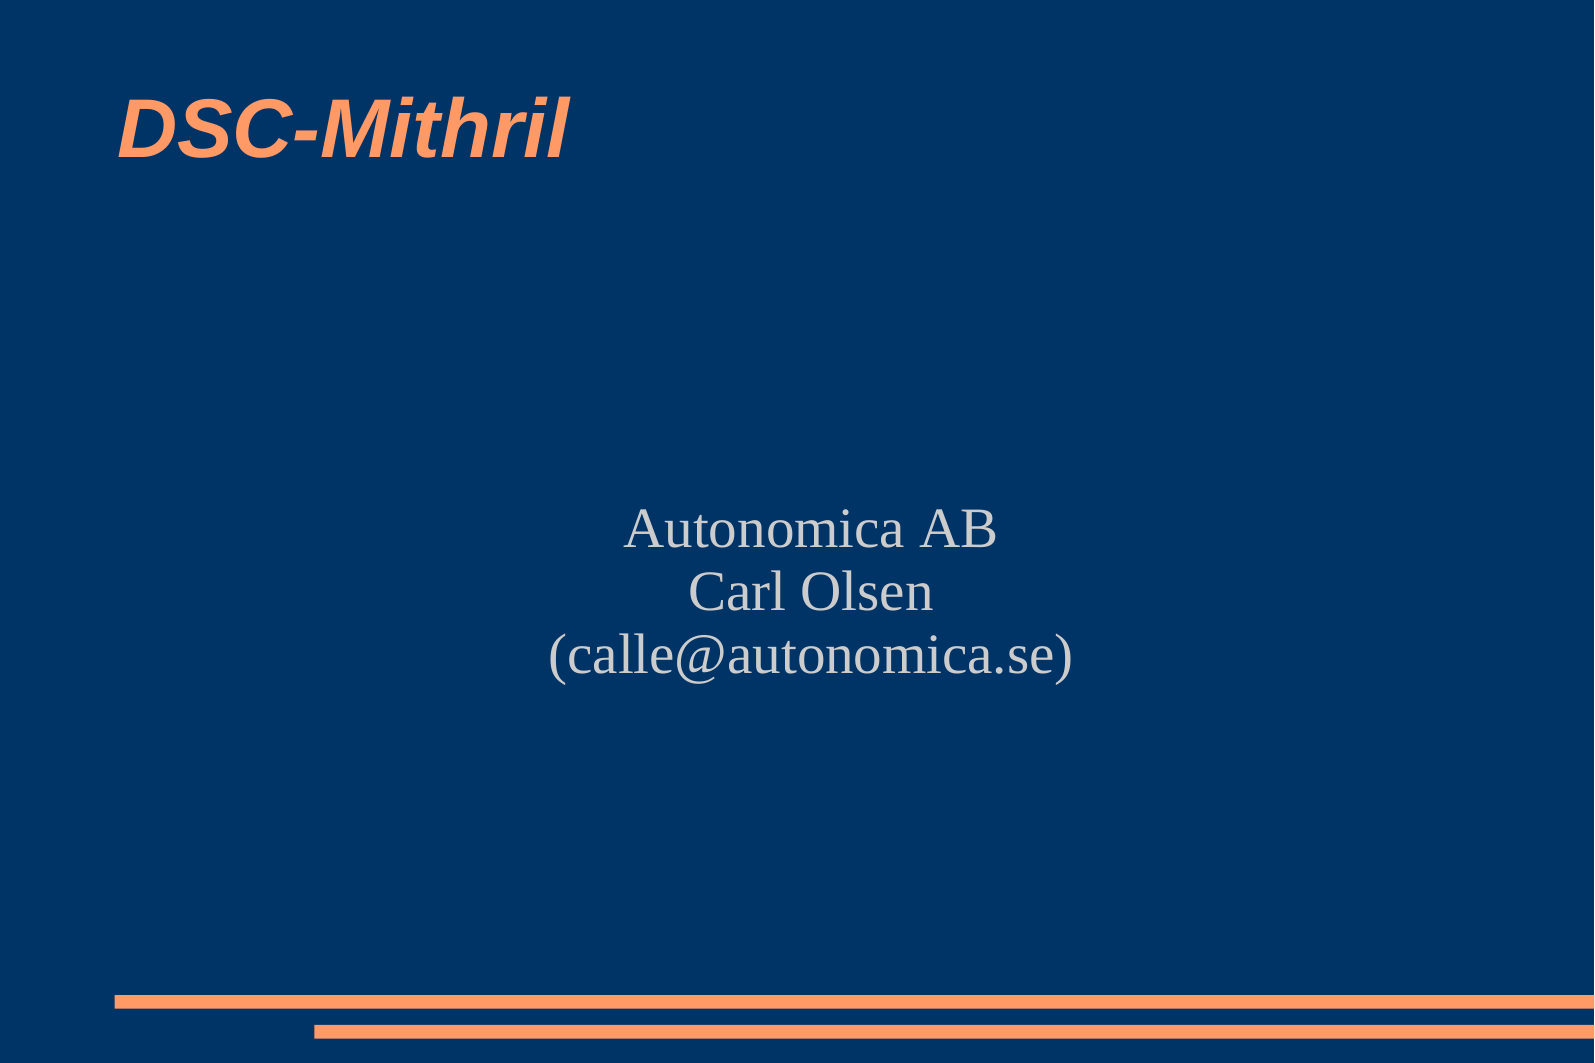

# DSC-Mithril
Autonomica AB
Carl Olsen
(calle@autonomica.se)